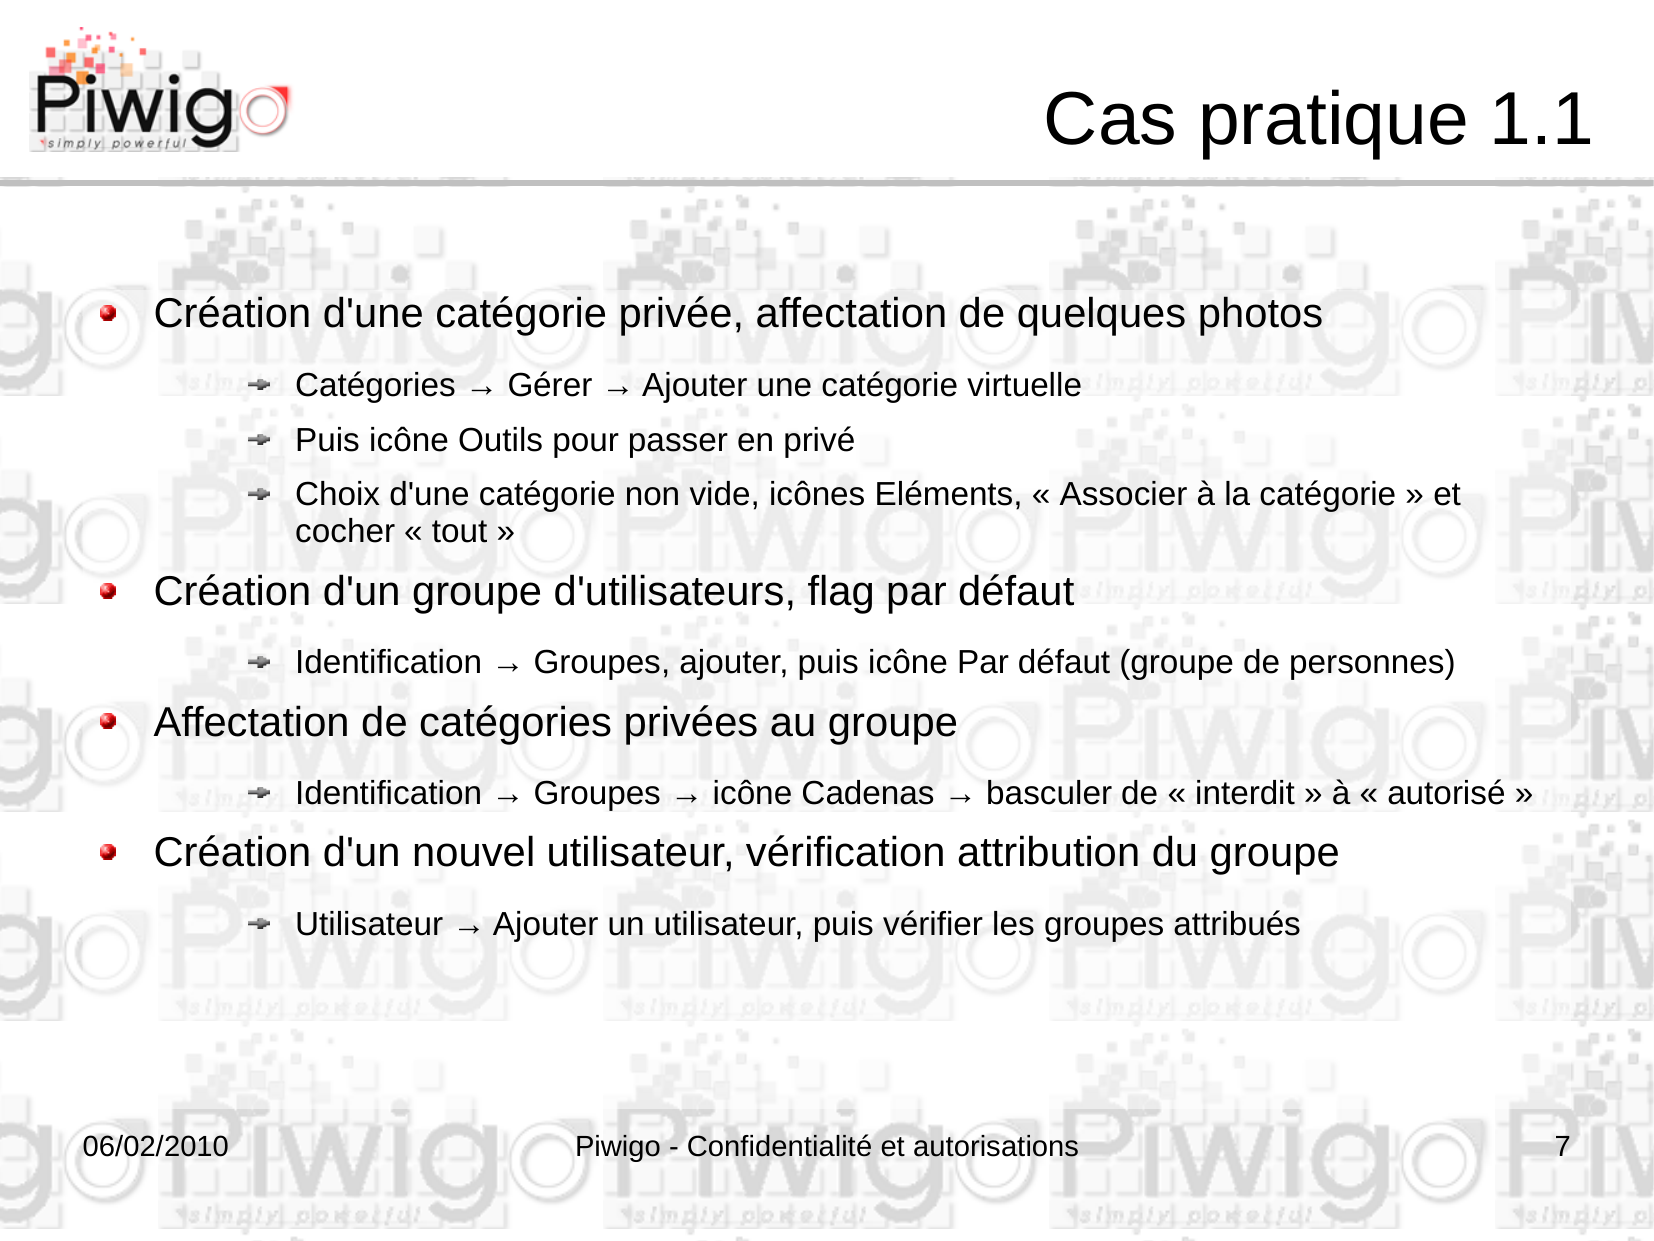

# Cas pratique 1.1
Création d'une catégorie privée, affectation de quelques photos
Catégories → Gérer → Ajouter une catégorie virtuelle
Puis icône Outils pour passer en privé
Choix d'une catégorie non vide, icônes Eléments, « Associer à la catégorie » et cocher « tout »
Création d'un groupe d'utilisateurs, flag par défaut
Identification → Groupes, ajouter, puis icône Par défaut (groupe de personnes)
Affectation de catégories privées au groupe
Identification → Groupes → icône Cadenas → basculer de « interdit » à « autorisé »
Création d'un nouvel utilisateur, vérification attribution du groupe
Utilisateur → Ajouter un utilisateur, puis vérifier les groupes attribués
06/02/2010
Piwigo - Confidentialité et autorisations
7